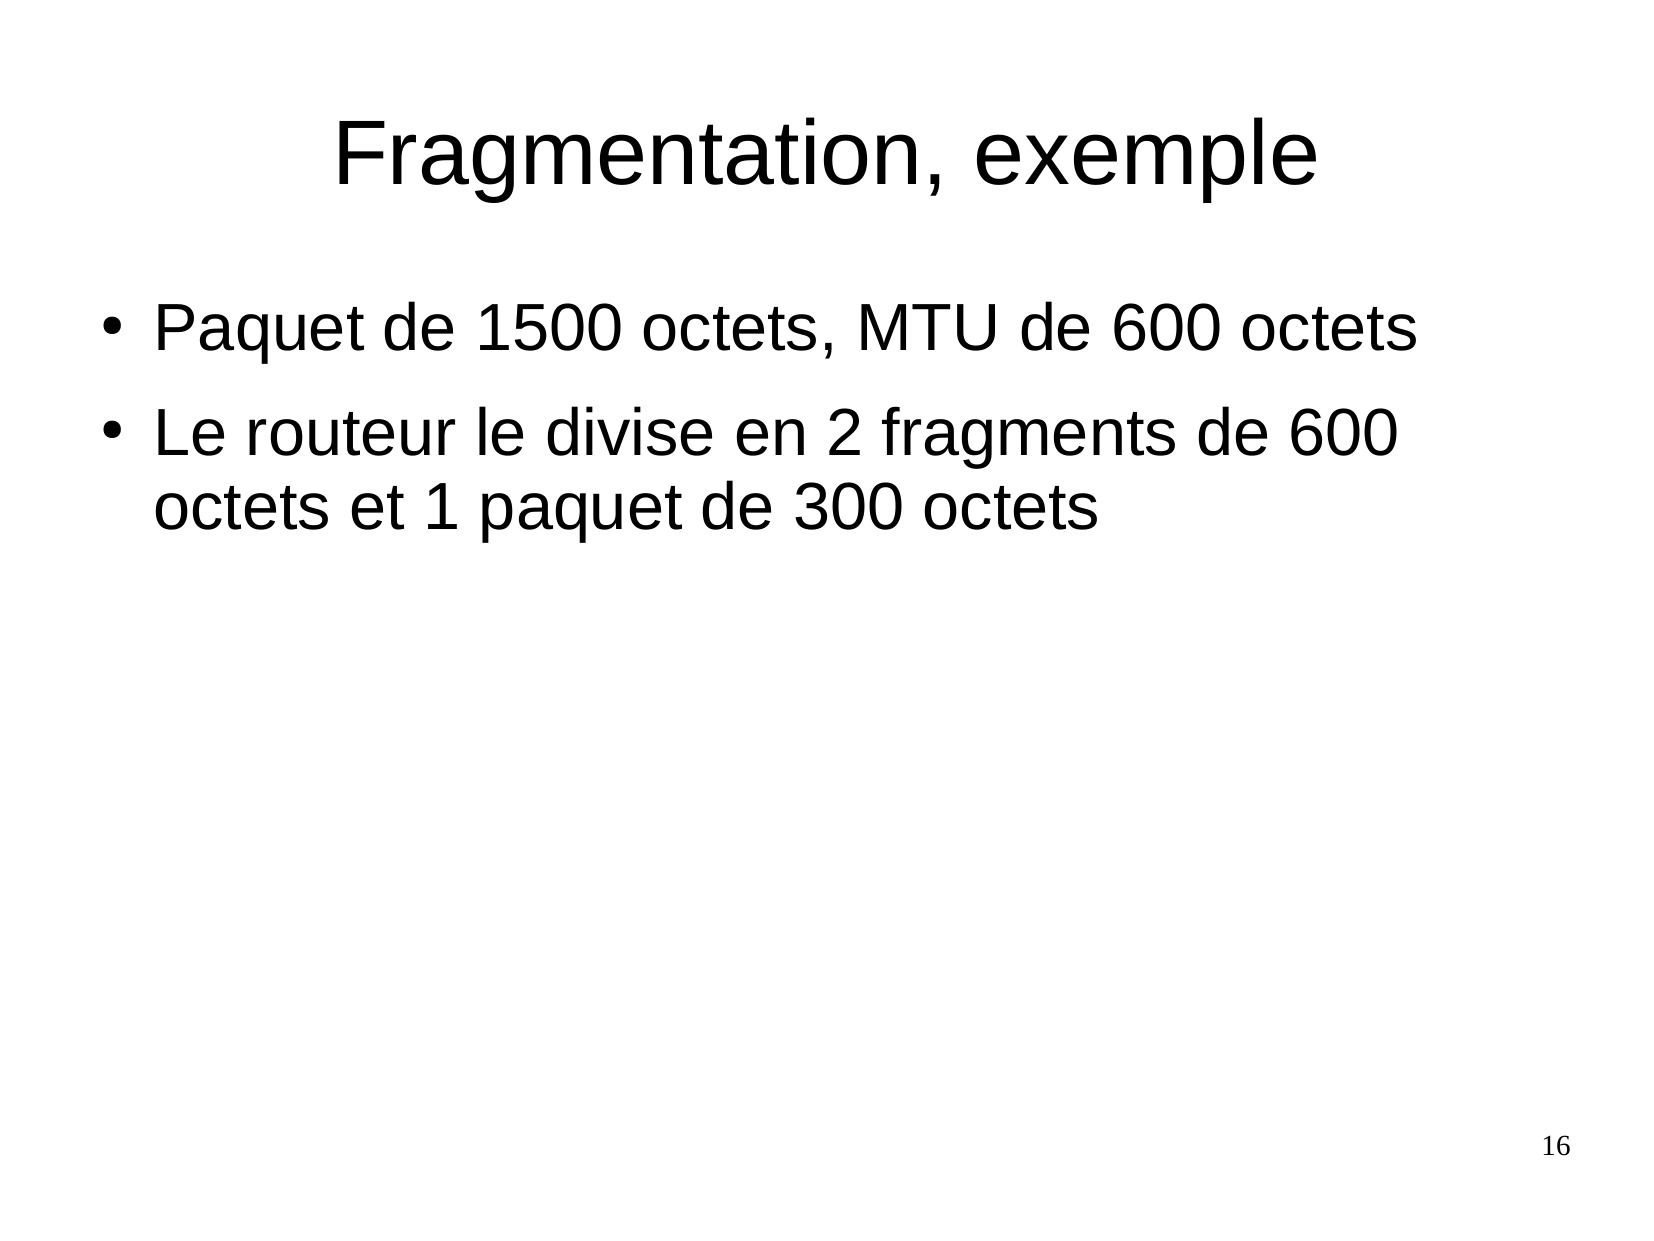

# Fragmentation, exemple
Paquet de 1500 octets, MTU de 600 octets
Le routeur le divise en 2 fragments de 600 octets et 1 paquet de 300 octets
16